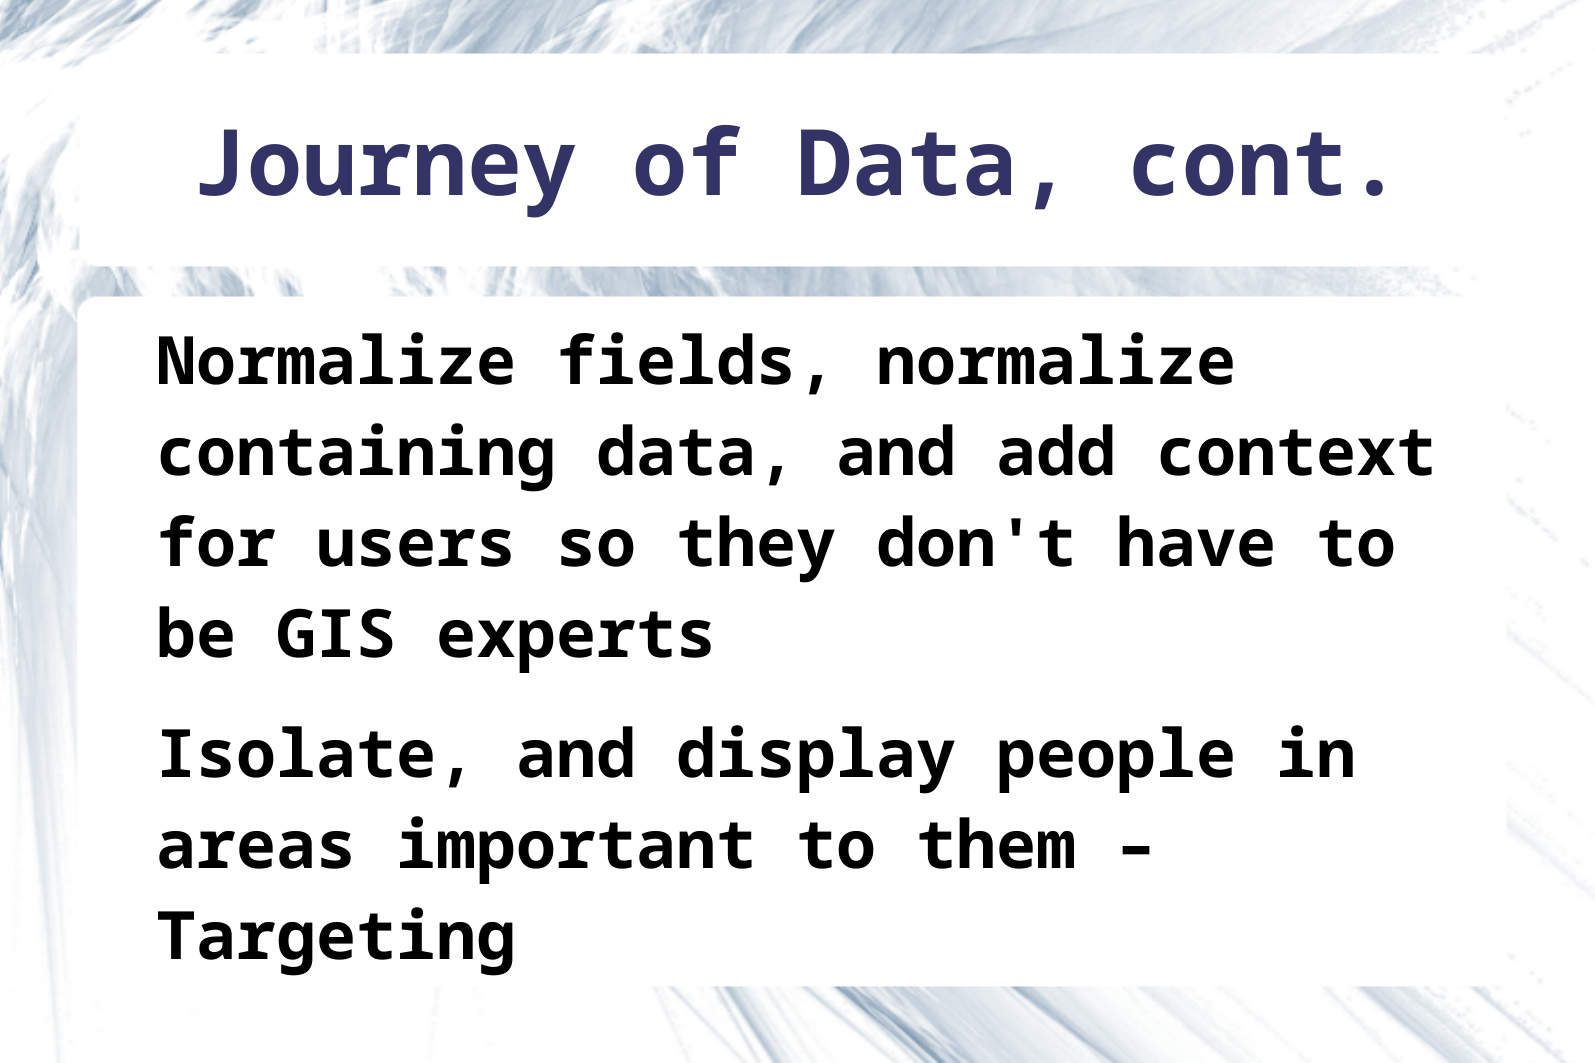

# Journey of Data, cont.
Normalize fields, normalize containing data, and add context for users so they don't have to be GIS experts
Isolate, and display people in areas important to them – Targeting